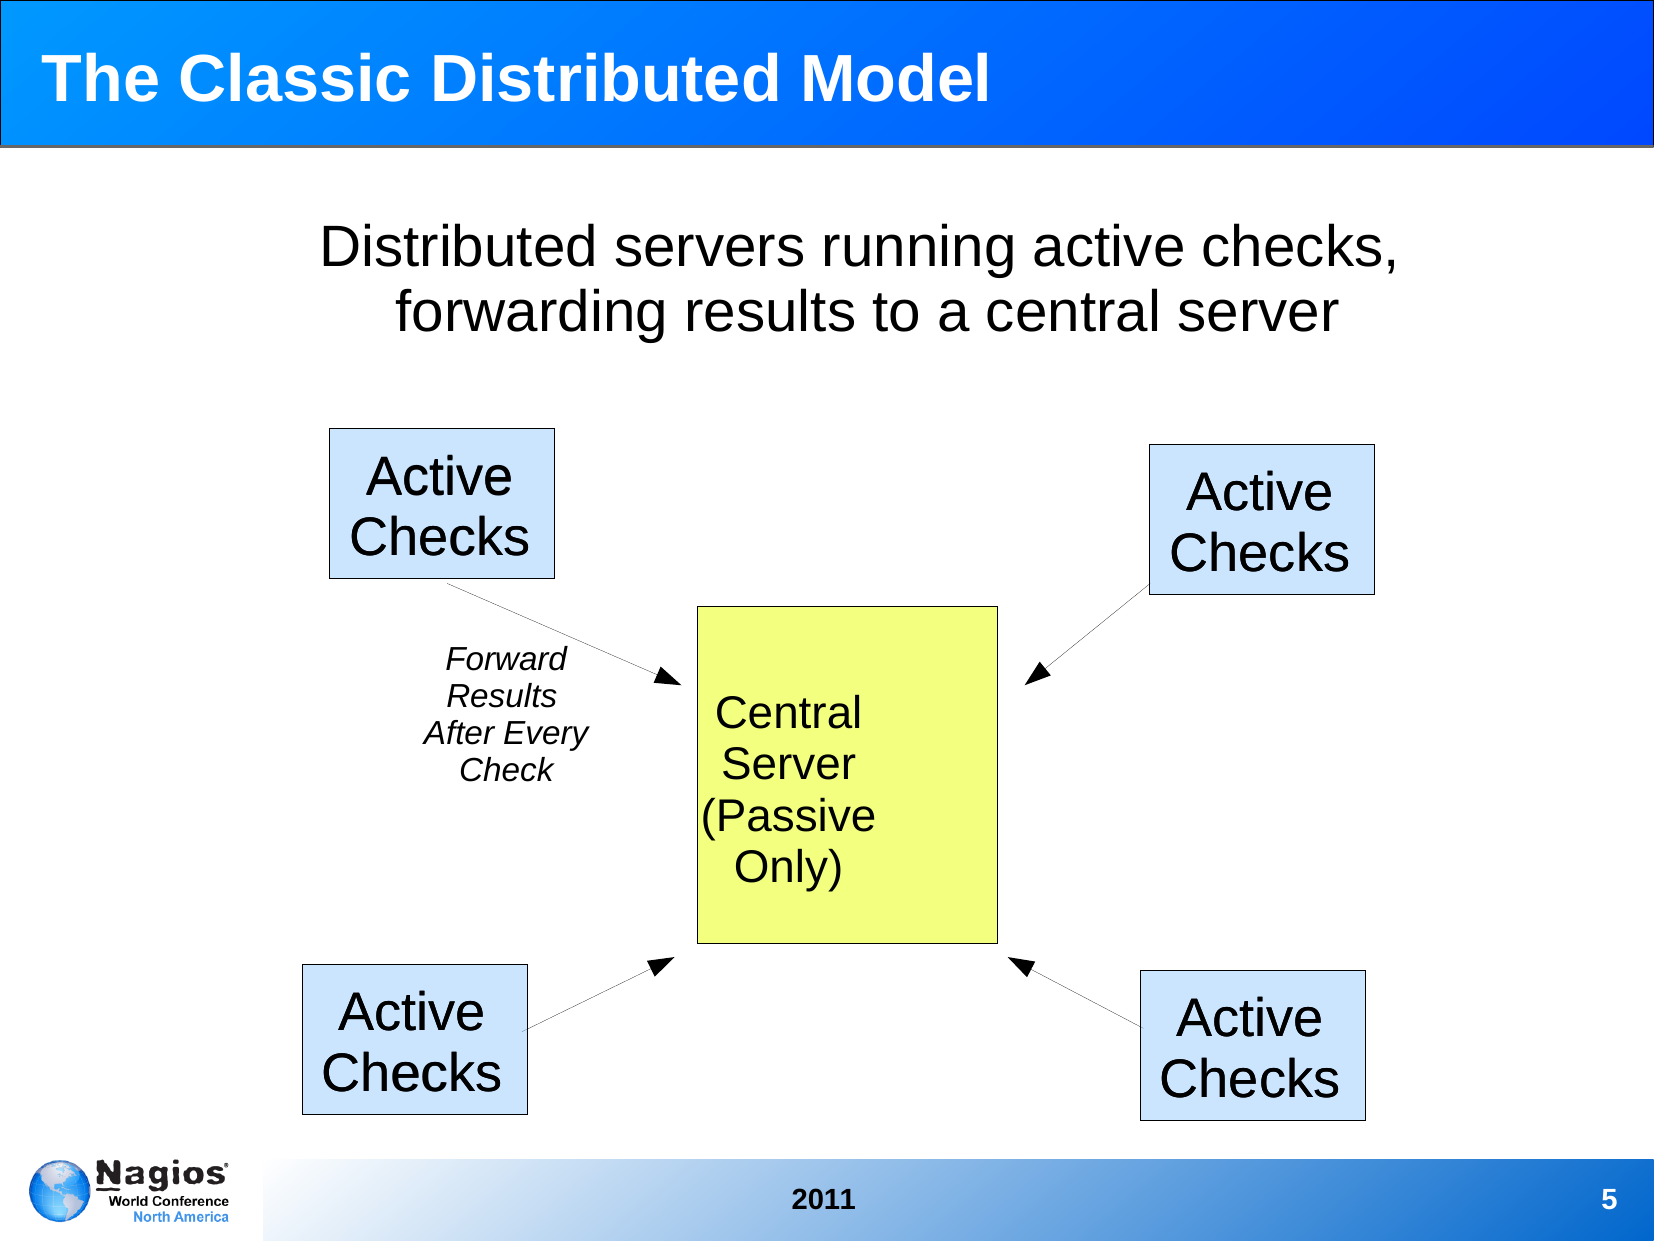

# The Classic Distributed Model
Distributed servers running active checks,
forwarding results to a central server
Active
Checks
Active
Checks
Active
Checks
Active
Checks
Forward
Results
After Every
Check
Central
Server
(Passive Only)
Active
Checks
Active
Checks
Active
Checks
Active
Checks
2011
5